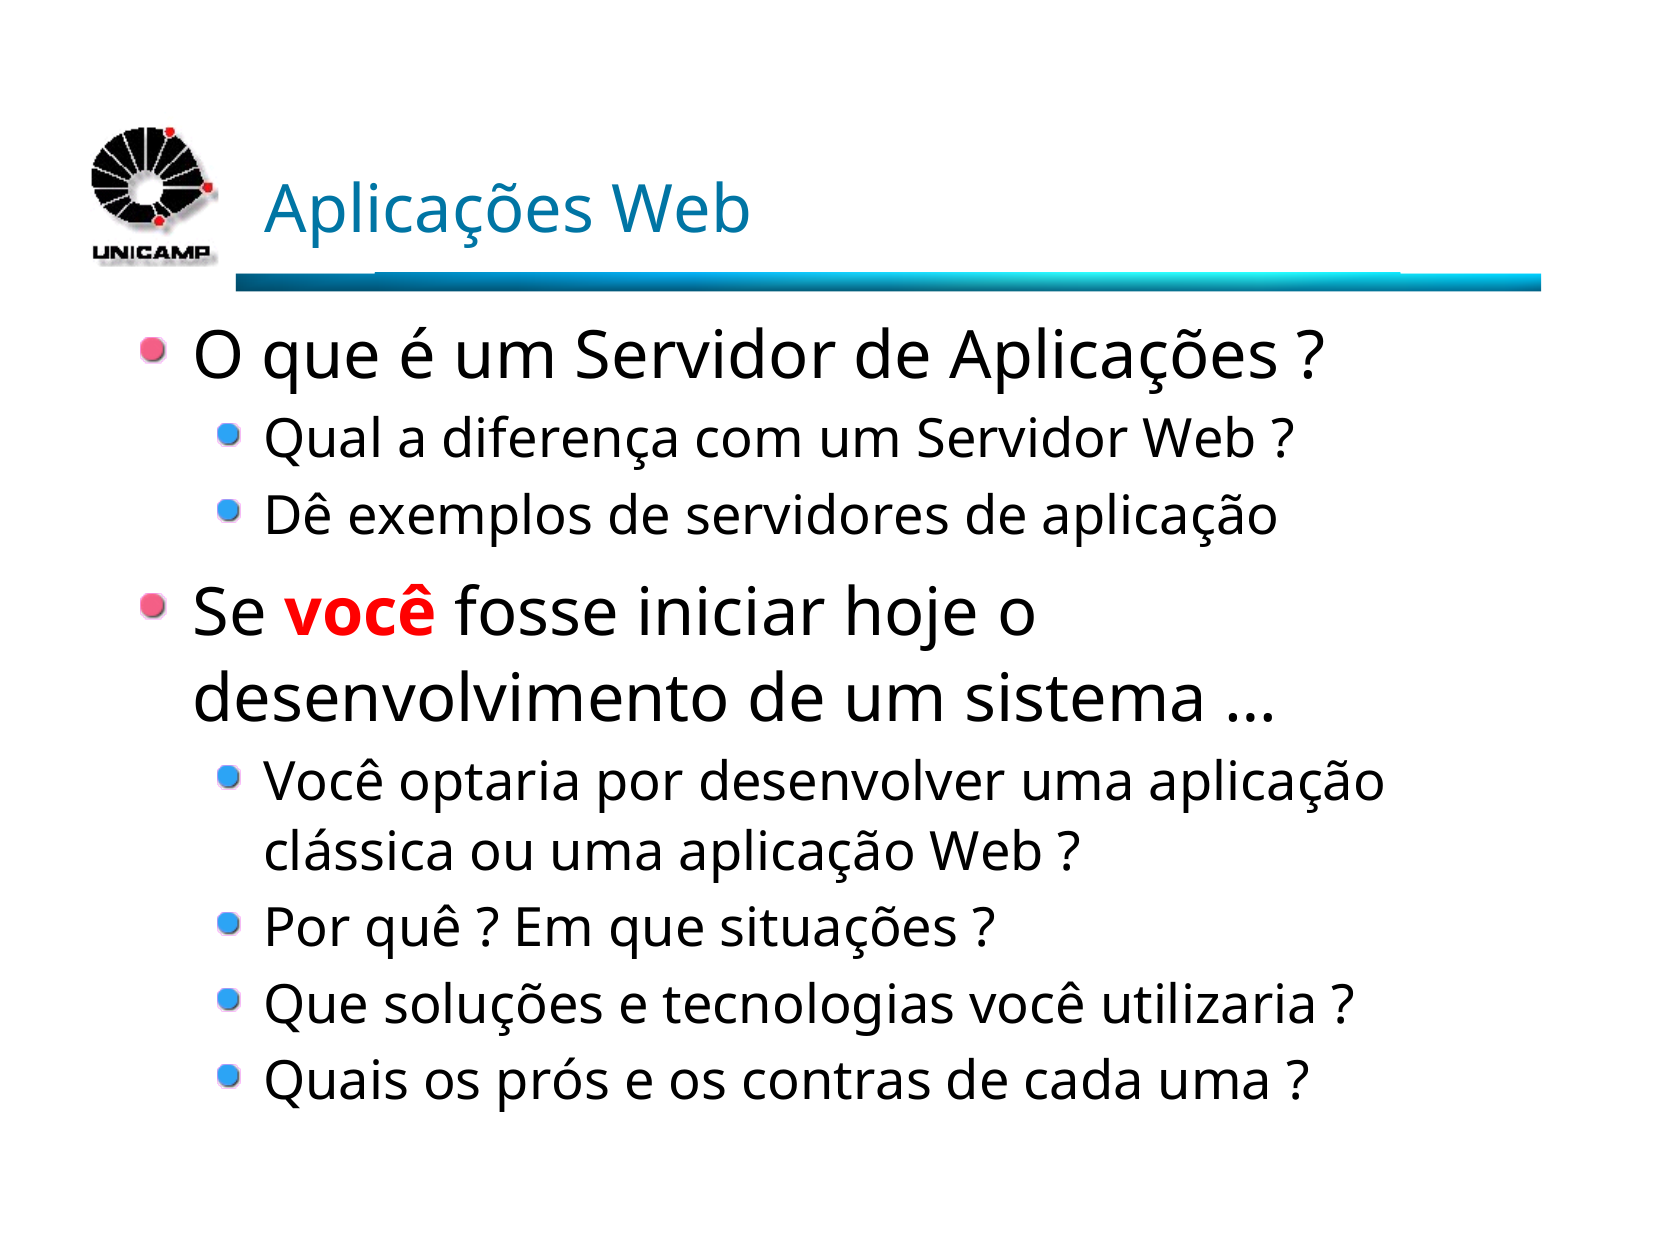

# Aplicações Web
O que é um Servidor de Aplicações ?
Qual a diferença com um Servidor Web ?
Dê exemplos de servidores de aplicação
Se você fosse iniciar hoje o desenvolvimento de um sistema …
Você optaria por desenvolver uma aplicação clássica ou uma aplicação Web ?
Por quê ? Em que situações ?
Que soluções e tecnologias você utilizaria ?
Quais os prós e os contras de cada uma ?